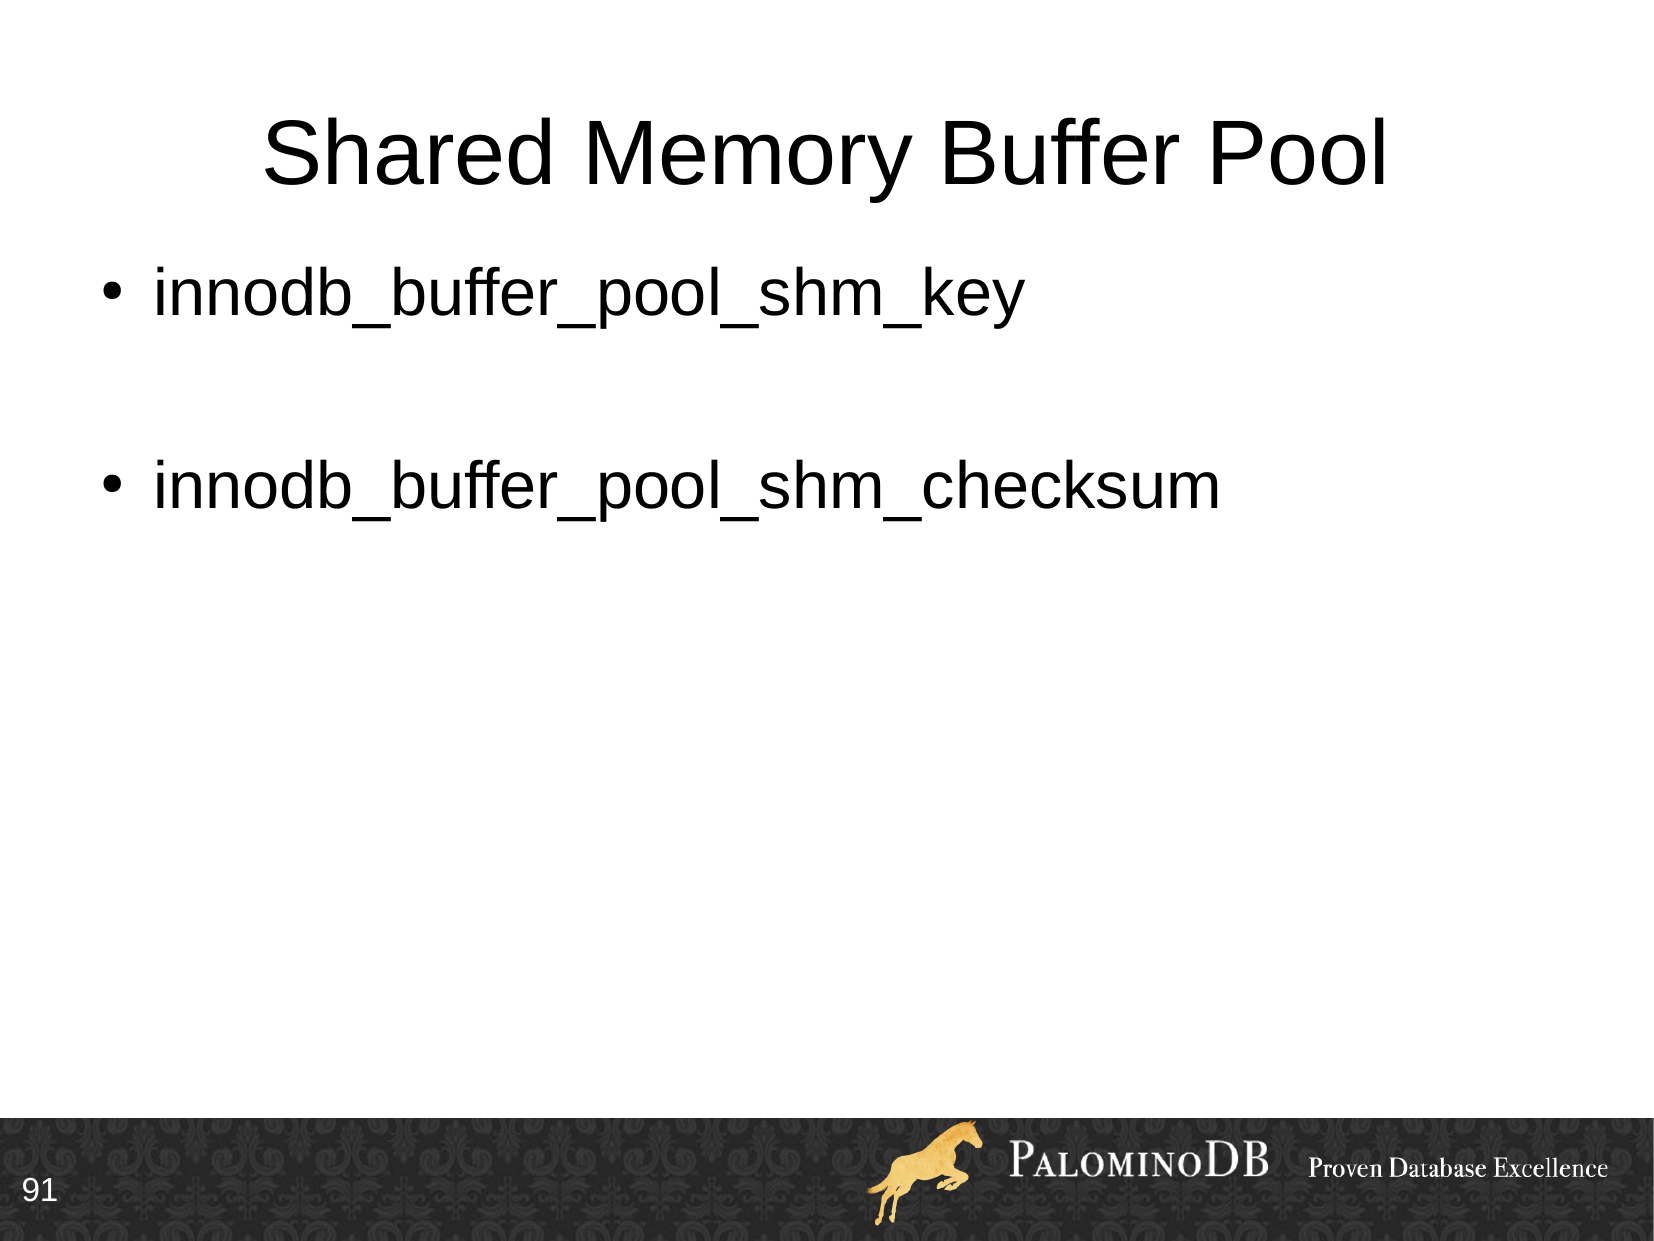

# Shared Memory Buffer Pool
innodb_buffer_pool_shm_key
innodb_buffer_pool_shm_checksum